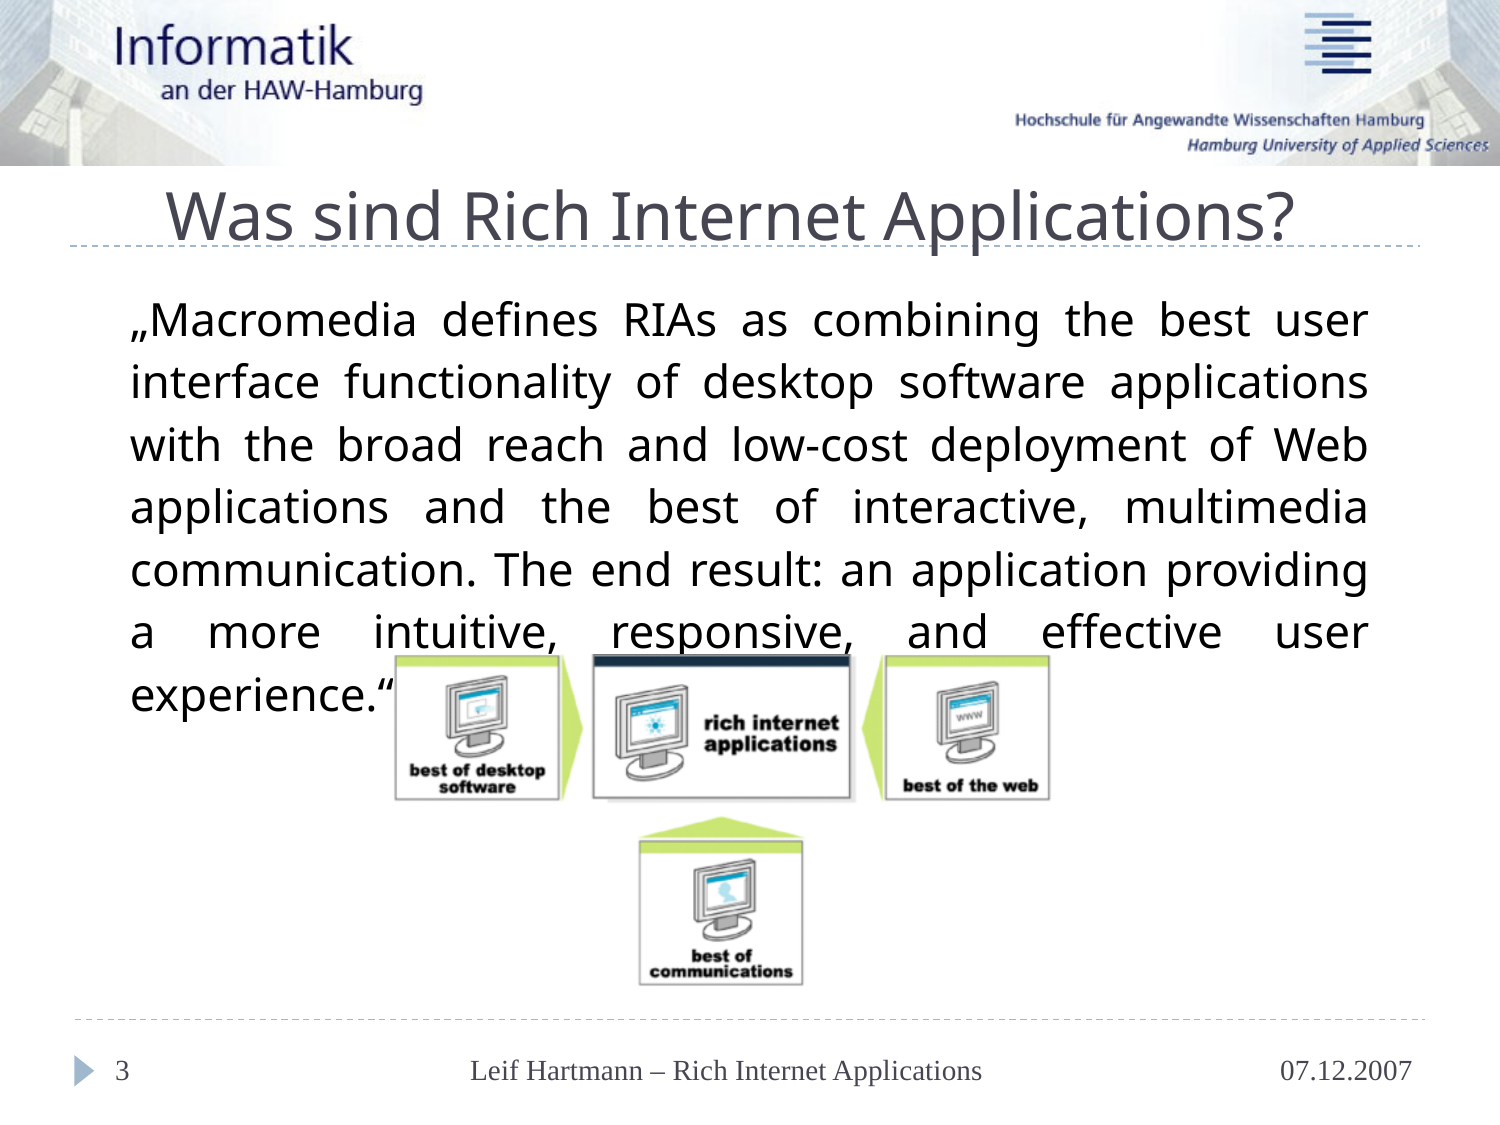

# Was sind Rich Internet Applications?
„Macromedia defines RIAs as combining the best user interface functionality of desktop software applications with the broad reach and low-cost deployment of Web applications and the best of interactive, multimedia communication. The end result: an application providing a more intuitive, responsive, and effective user experience.“ [3]
3
07.12.2007
Leif Hartmann - Rich Internet Applications